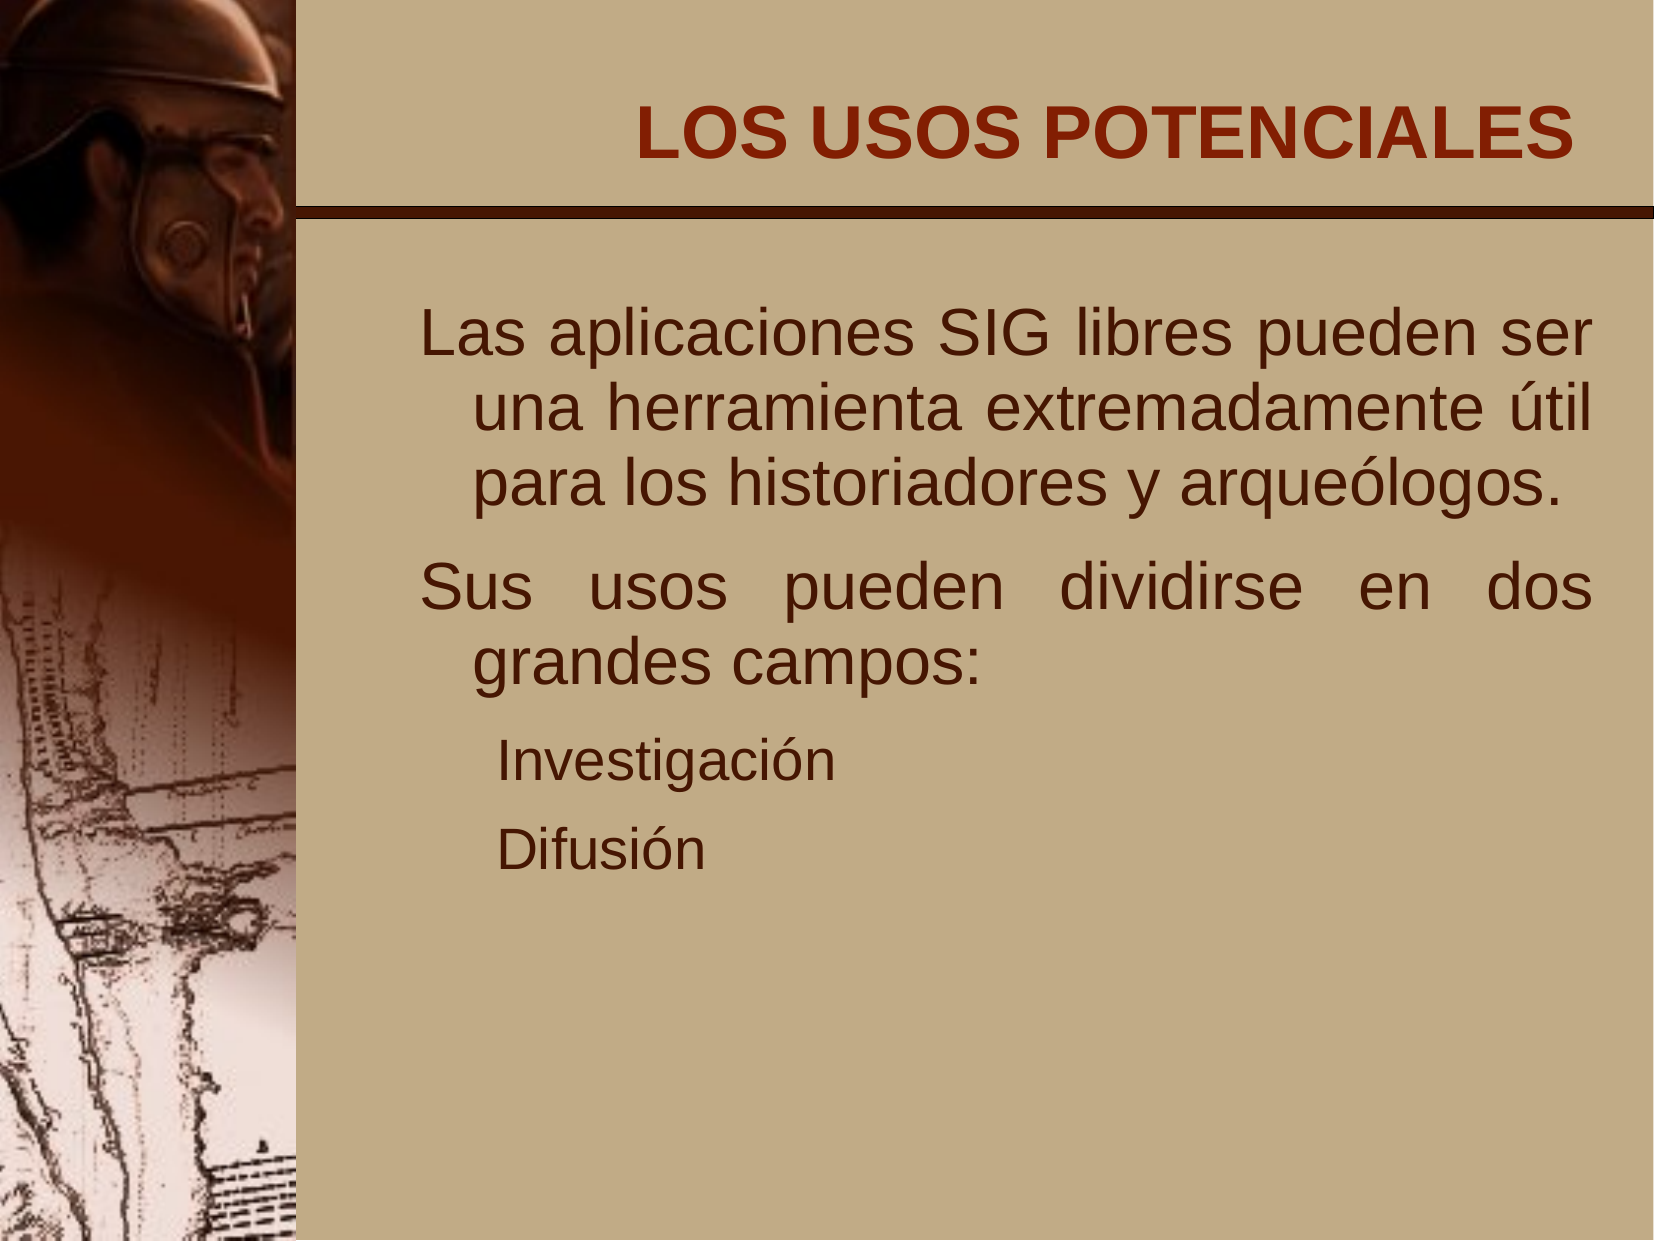

# LOS USOS POTENCIALES
Las aplicaciones SIG libres pueden ser una herramienta extremadamente útil para los historiadores y arqueólogos.
Sus usos pueden dividirse en dos grandes campos:
Investigación
Difusión